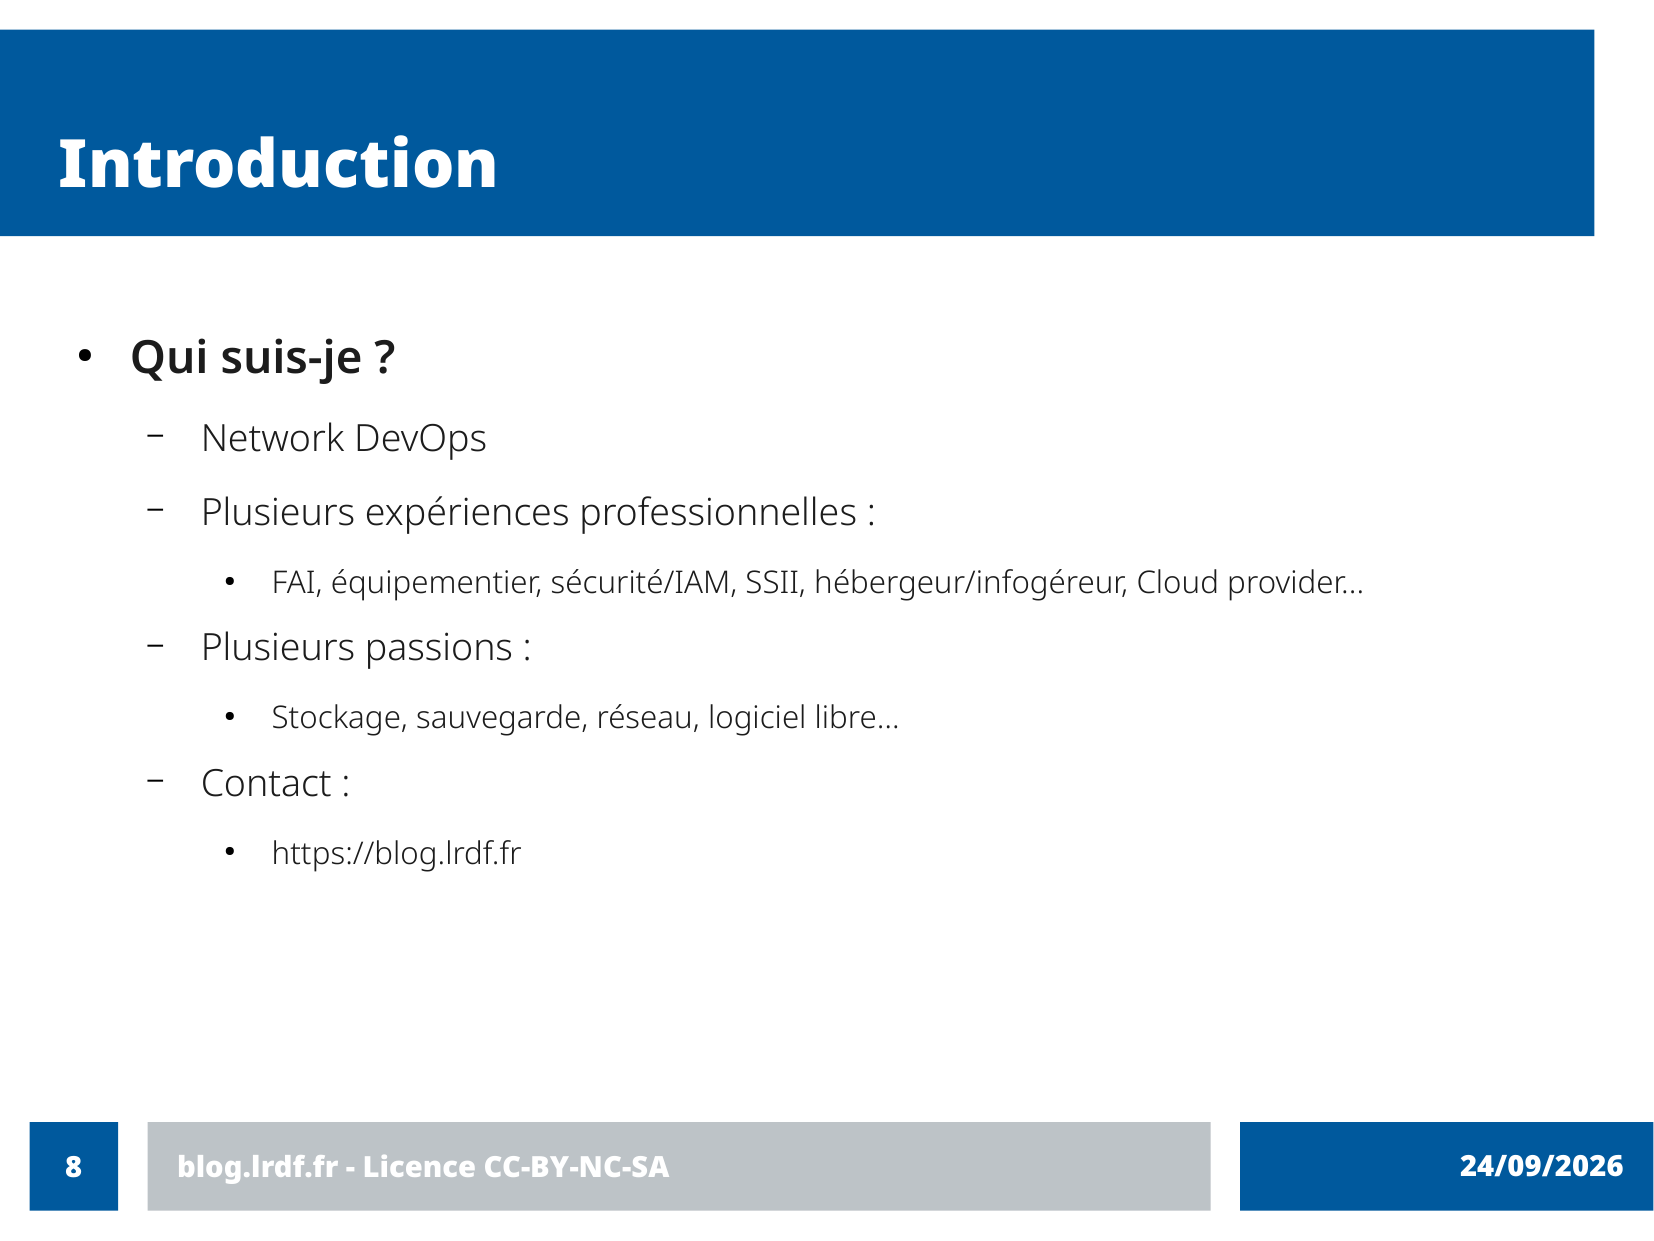

# Introduction
Qui suis-je ?
Network DevOps
Plusieurs expériences professionnelles :
FAI, équipementier, sécurité/IAM, SSII, hébergeur/infogéreur, Cloud provider...
Plusieurs passions :
Stockage, sauvegarde, réseau, logiciel libre…
Contact :
https://blog.lrdf.fr
8
blog.lrdf.fr - Licence CC-BY-NC-SA